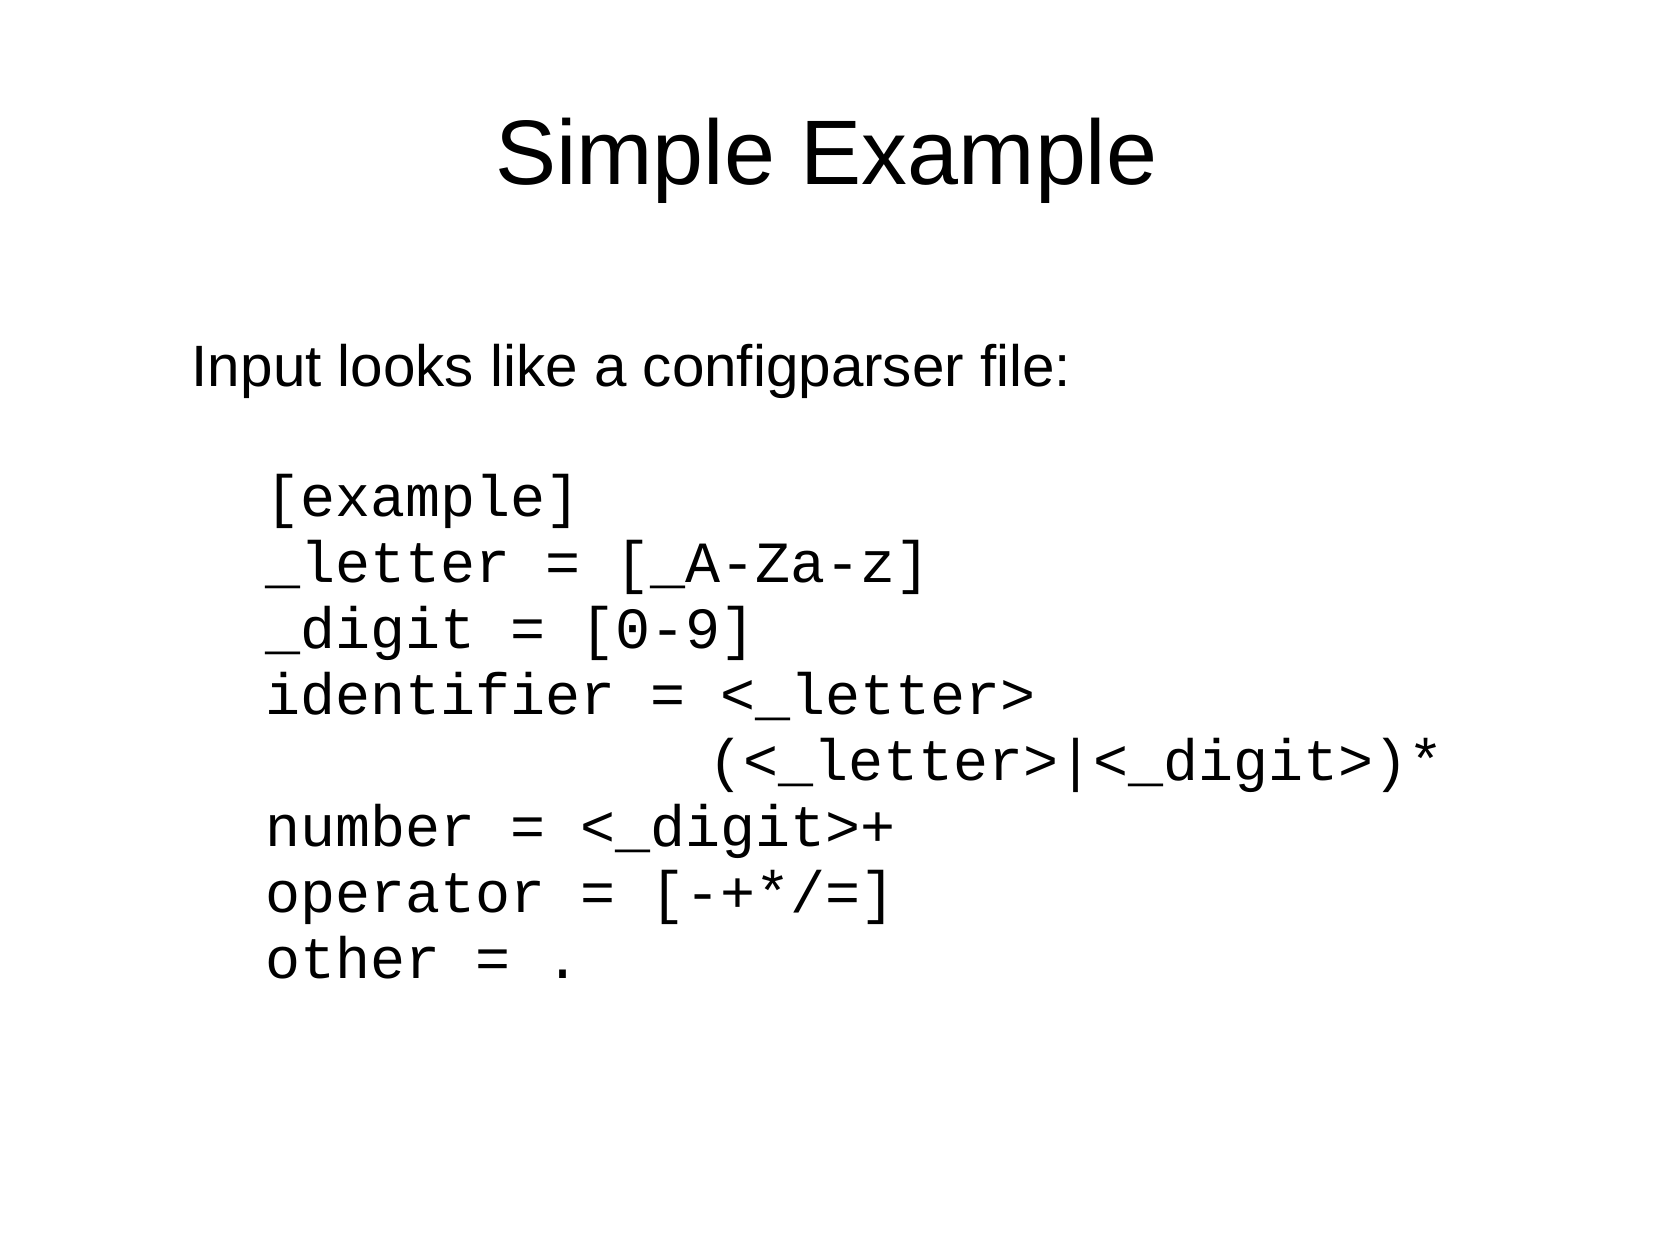

# Simple Example
Input looks like a configparser file:
	[example]
	_letter = [_A-Za-z]
	_digit = [0-9]
	identifier = <_letter>
							(<_letter>|<_digit>)*
	number = <_digit>+
	operator = [-+*/=]
	other = .